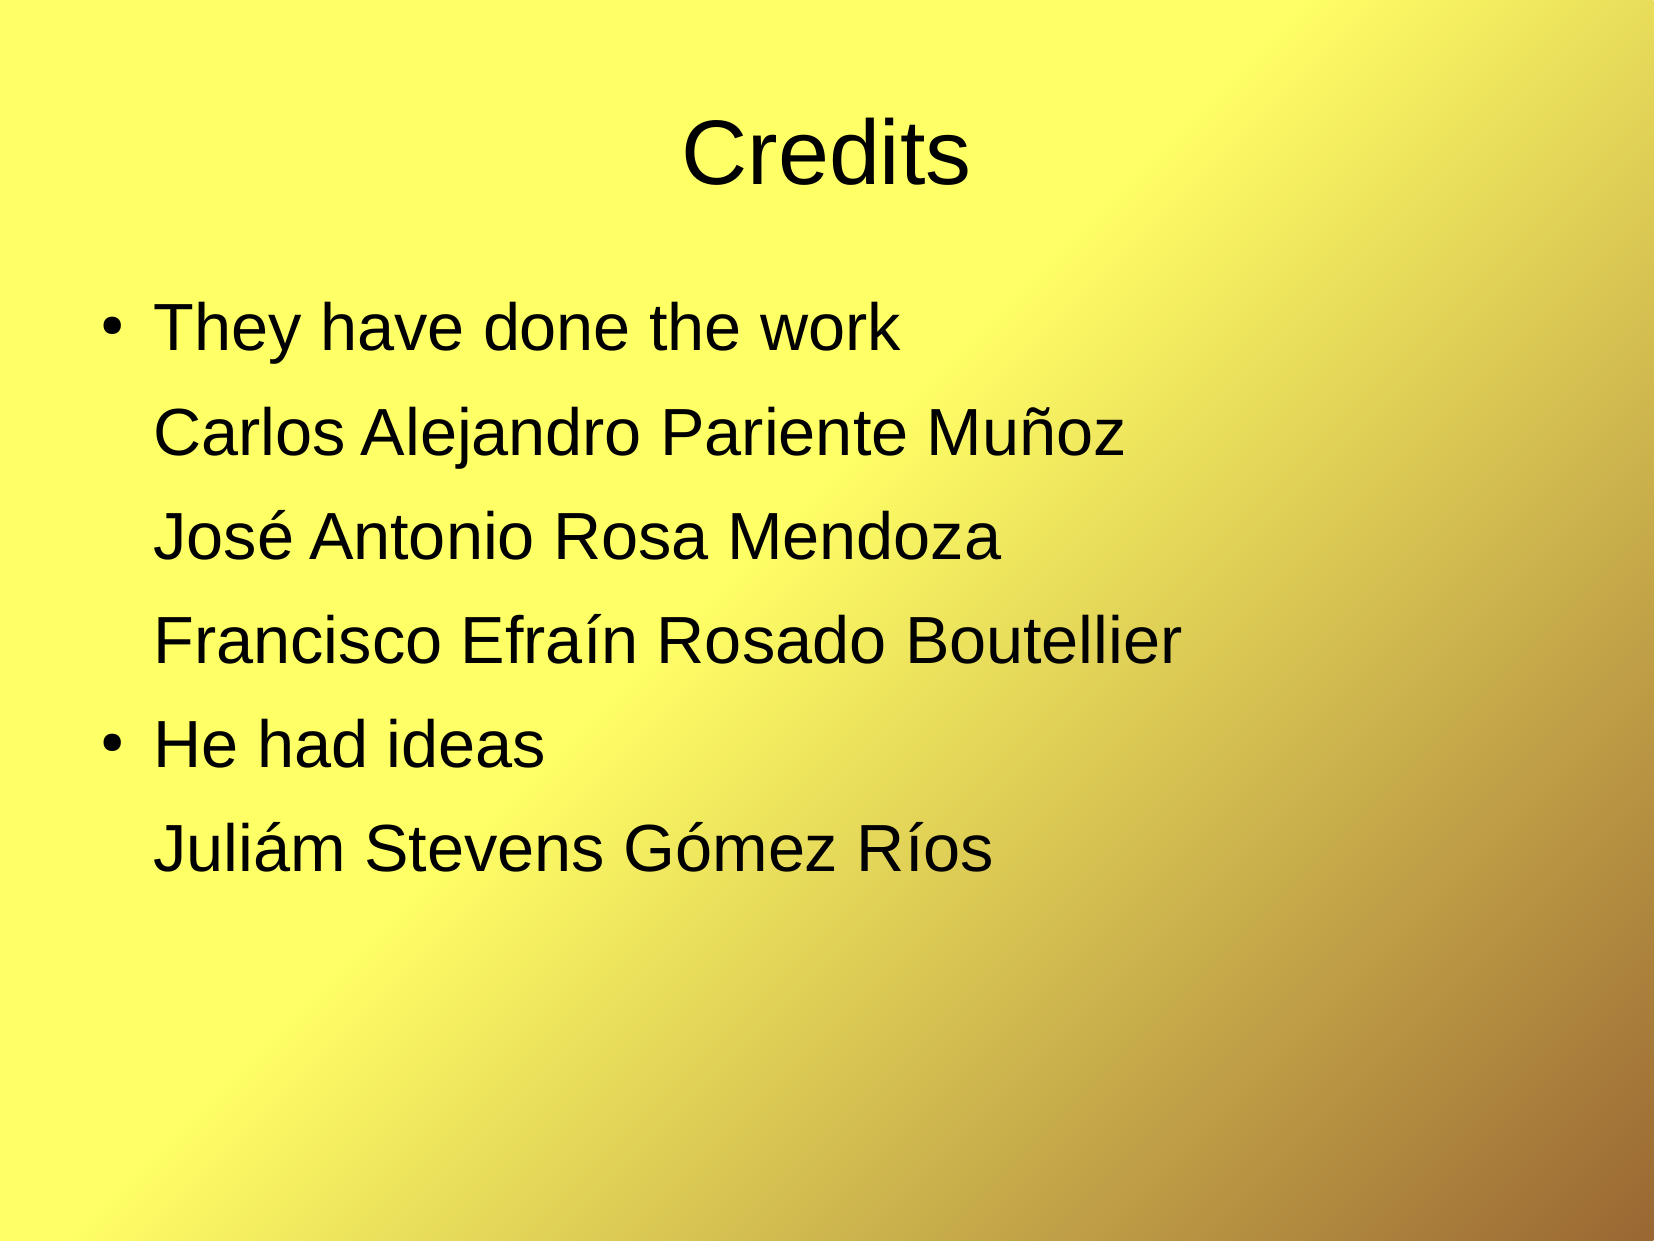

# Credits
They have done the work
Carlos Alejandro Pariente Muñoz
José Antonio Rosa Mendoza
Francisco Efraín Rosado Boutellier
He had ideas
Juliám Stevens Gómez Ríos